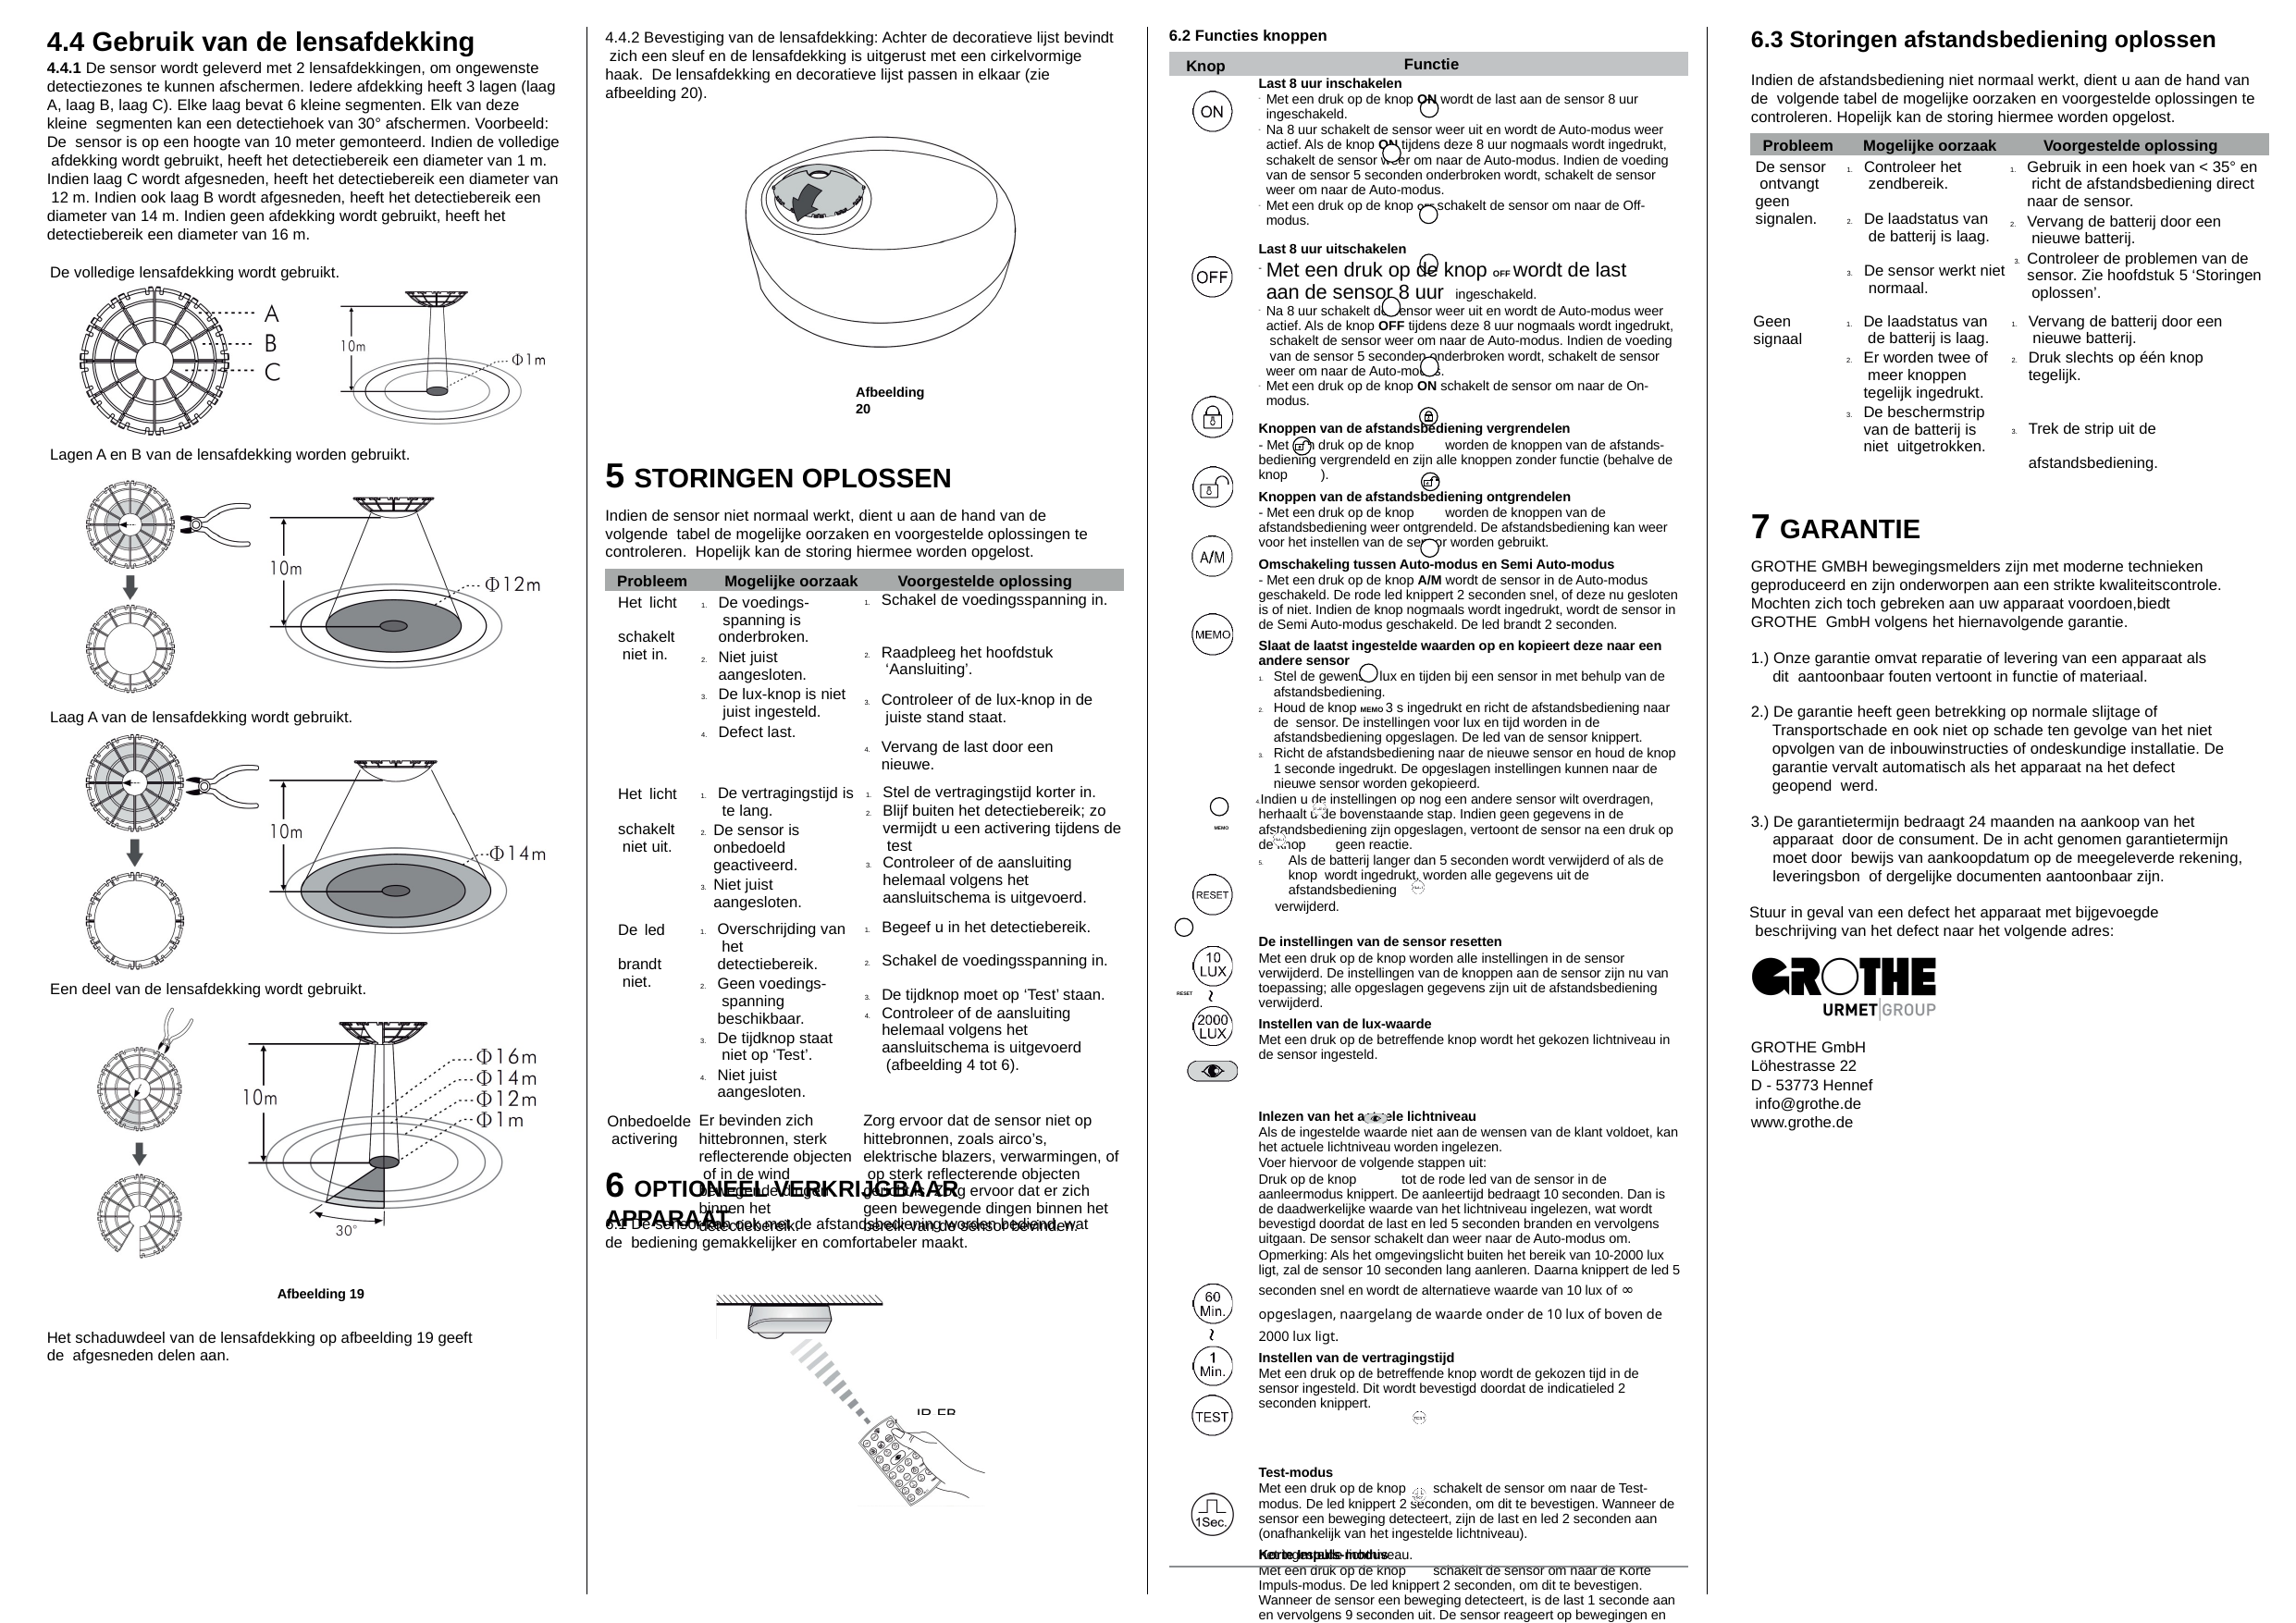

4.4 Gebruik van de lensafdekking
4.4.1 De sensor wordt geleverd met 2 lensafdekkingen, om ongewenste detectiezones te kunnen afschermen. Iedere afdekking heeft 3 lagen (laag A, laag B, laag C). Elke laag bevat 6 kleine segmenten. Elk van deze kleine segmenten kan een detectiehoek van 30° afschermen. Voorbeeld: De sensor is op een hoogte van 10 meter gemonteerd. Indien de volledige afdekking wordt gebruikt, heeft het detectiebereik een diameter van 1 m. Indien laag C wordt afgesneden, heeft het detectiebereik een diameter van 12 m. Indien ook laag B wordt afgesneden, heeft het detectiebereik een diameter van 14 m. Indien geen afdekking wordt gebruikt, heeft het detectiebereik een diameter van 16 m.
6.3 Storingen afstandsbediening oplossen
Indien de afstandsbediening niet normaal werkt, dient u aan de hand van de volgende tabel de mogelijke oorzaken en voorgestelde oplossingen te controleren. Hopelijk kan de storing hiermee worden opgelost.
6.2 Functies knoppen
4.4.2 Bevestiging van de lensafdekking: Achter de decoratieve lijst bevindt zich een sleuf en de lensafdekking is uitgerust met een cirkelvormige haak. De lensafdekking en decoratieve lijst passen in elkaar (zie afbeelding 20).
| Knop | Functie |
| --- | --- |
| | Last 8 uur inschakelen Met een druk op de knop ON wordt de last aan de sensor 8 uur ingeschakeld. Na 8 uur schakelt de sensor weer uit en wordt de Auto-modus weer actief. Als de knop ON tijdens deze 8 uur nogmaals wordt ingedrukt, schakelt de sensor weer om naar de Auto-modus. Indien de voeding van de sensor 5 seconden onderbroken wordt, schakelt de sensor weer om naar de Auto-modus. Met een druk op de knop OFF schakelt de sensor om naar de Off- modus. |
| | Last 8 uur uitschakelen Met een druk op de knop OFF wordt de last aan de sensor 8 uur ingeschakeld. Na 8 uur schakelt de sensor weer uit en wordt de Auto-modus weer actief. Als de knop OFF tijdens deze 8 uur nogmaals wordt ingedrukt, schakelt de sensor weer om naar de Auto-modus. Indien de voeding van de sensor 5 seconden onderbroken wordt, schakelt de sensor weer om naar de Auto-modus. Met een druk op de knop ON schakelt de sensor om naar de On- modus. |
| | Knoppen van de afstandsbediening vergrendelen - Met een druk op de knop worden de knoppen van de afstands- bediening vergrendeld en zijn alle knoppen zonder functie (behalve de knop ). |
| | Knoppen van de afstandsbediening ontgrendelen - Met een druk op de knop worden de knoppen van de afstandsbediening weer ontgrendeld. De afstandsbediening kan weer voor het instellen van de sensor worden gebruikt. |
| | Omschakeling tussen Auto-modus en Semi Auto-modus - Met een druk op de knop A/M wordt de sensor in de Auto-modus geschakeld. De rode led knippert 2 seconden snel, of deze nu gesloten is of niet. Indien de knop nogmaals wordt ingedrukt, wordt de sensor in de Semi Auto-modus geschakeld. De led brandt 2 seconden. |
| MEMO | Slaat de laatst ingestelde waarden op en kopieert deze naar een andere sensor Stel de gewenste lux en tijden bij een sensor in met behulp van de afstandsbediening. Houd de knop MEMO 3 s ingedrukt en richt de afstandsbediening naar de sensor. De instellingen voor lux en tijd worden in de afstandsbediening opgeslagen. De led van de sensor knippert. Richt de afstandsbediening naar de nieuwe sensor en houd de knop 1 seconde ingedrukt. De opgeslagen instellingen kunnen naar de nieuwe sensor worden gekopieerd. Indien u de instellingen op nog een andere sensor wilt overdragen, herhaalt u de bovenstaande stap. Indien geen gegevens in de afstandsbediening zijn opgeslagen, vertoont de sensor na een druk op de knop geen reactie. Als de batterij langer dan 5 seconden wordt verwijderd of als de knop wordt ingedrukt, worden alle gegevens uit de afstandsbediening verwijderd. |
| RESET | De instellingen van de sensor resetten Met een druk op de knop worden alle instellingen in de sensor verwijderd. De instellingen van de knoppen aan de sensor zijn nu van toepassing; alle opgeslagen gegevens zijn uit de afstandsbediening verwijderd. |
| | Instellen van de lux-waarde Met een druk op de betreffende knop wordt het gekozen lichtniveau in de sensor ingesteld. |
| | Inlezen van het actuele lichtniveau Als de ingestelde waarde niet aan de wensen van de klant voldoet, kan het actuele lichtniveau worden ingelezen. Voer hiervoor de volgende stappen uit: Druk op de knop tot de rode led van de sensor in de aanleermodus knippert. De aanleertijd bedraagt 10 seconden. Dan is de daadwerkelijke waarde van het lichtniveau ingelezen, wat wordt bevestigd doordat de last en led 5 seconden branden en vervolgens uitgaan. De sensor schakelt dan weer naar de Auto-modus om. Opmerking: Als het omgevingslicht buiten het bereik van 10-2000 lux ligt, zal de sensor 10 seconden lang aanleren. Daarna knippert de led 5 seconden snel en wordt de alternatieve waarde van 10 lux of ∞ opgeslagen, naargelang de waarde onder de 10 lux of boven de 2000 lux ligt. |
| | Instellen van de vertragingstijd Met een druk op de betreffende knop wordt de gekozen tijd in de sensor ingesteld. Dit wordt bevestigd doordat de indicatieled 2 seconden knippert. |
| | Test-modus Met een druk op de knop schakelt de sensor om naar de Test- modus. De led knippert 2 seconden, om dit te bevestigen. Wanneer de sensor een beweging detecteert, zijn de last en led 2 seconden aan (onafhankelijk van het ingestelde lichtniveau). |
| | Korte Impuls-modus Met een druk op de knop schakelt de sensor om naar de Korte Impuls-modus. De led knippert 2 seconden, om dit te bevestigen. Wanneer de sensor een beweging detecteert, is de last 1 seconde aan en vervolgens 9 seconden uit. De sensor reageert op bewegingen en |
| Probleem | Mogelijke oorzaak | Voorgestelde oplossing |
| --- | --- | --- |
| De sensor ontvangt geen signalen. | Controleer het zendbereik. De laadstatus van de batterij is laag. De sensor werkt niet normaal. | Gebruik in een hoek van < 35° en richt de afstandsbediening direct naar de sensor. Vervang de batterij door een nieuwe batterij. Controleer de problemen van de sensor. Zie hoofdstuk 5 ‘Storingen oplossen’. |
| Geen signaal | De laadstatus van de batterij is laag. Er worden twee of meer knoppen tegelijk ingedrukt. De beschermstrip van de batterij is niet uitgetrokken. | Vervang de batterij door een nieuwe batterij. Druk slechts op één knop tegelijk. Trek de strip uit de afstandsbediening. |
| De volledige lensafdekking wordt gebruikt. |
| --- |
| Lagen A en B van de lensafdekking worden gebruikt. |
| Laag A van de lensafdekking wordt gebruikt. |
| Een deel van de lensafdekking wordt gebruikt. |
Afbeelding 20
5 STORINGEN OPLOSSEN
Indien de sensor niet normaal werkt, dient u aan de hand van de volgende tabel de mogelijke oorzaken en voorgestelde oplossingen te controleren. Hopelijk kan de storing hiermee worden opgelost.
7 GARANTIE
GROTHE GMBH bewegingsmelders zijn met moderne technieken geproduceerd en zijn onderworpen aan een strikte kwaliteitscontrole. Mochten zich toch gebreken aan uw apparaat voordoen,biedt GROTHE GmbH volgens het hiernavolgende garantie.
1.) Onze garantie omvat reparatie of levering van een apparaat als dit aantoonbaar fouten vertoont in functie of materiaal.
2.) De garantie heeft geen betrekking op normale slijtage of Transportschade en ook niet op schade ten gevolge van het niet opvolgen van de inbouwinstructies of ondeskundige installatie. De garantie vervalt automatisch als het apparaat na het defect geopend werd.
3.) De garantietermijn bedraagt 24 maanden na aankoop van het apparaat door de consument. De in acht genomen garantietermijn moet door bewijs van aankoopdatum op de meegeleverde rekening, leveringsbon of dergelijke documenten aantoonbaar zijn.
Stuur in geval van een defect het apparaat met bijgevoegde beschrijving van het defect naar het volgende adres:
| Probleem | Mogelijke oorzaak | Voorgestelde oplossing |
| --- | --- | --- |
| Het licht schakelt niet in. | De voedings- spanning is onderbroken. Niet juist aangesloten. De lux-knop is niet juist ingesteld. Defect last. | Schakel de voedingsspanning in. Raadpleeg het hoofdstuk ‘Aansluiting’. Controleer of de lux-knop in de juiste stand staat. Vervang de last door een nieuwe. |
| Het licht schakelt niet uit. | De vertragingstijd is te lang. De sensor is onbedoeld geactiveerd. Niet juist aangesloten. | Stel de vertragingstijd korter in. Blijf buiten het detectiebereik; zo vermijdt u een activering tijdens de test Controleer of de aansluiting helemaal volgens het aansluitschema is uitgevoerd. |
| De led brandt niet. | Overschrijding van het detectiebereik. Geen voedings- spanning beschikbaar. De tijdknop staat niet op ‘Test’. Niet juist aangesloten. | Begeef u in het detectiebereik. Schakel de voedingsspanning in. De tijdknop moet op ‘Test’ staan. Controleer of de aansluiting helemaal volgens het aansluitschema is uitgevoerd (afbeelding 4 tot 6). |
| Onbedoelde activering | Er bevinden zich hittebronnen, sterk reflecterende objecten of in de wind bewegende dingen binnen het detectiebereik. | Zorg ervoor dat de sensor niet op hittebronnen, zoals airco’s, elektrische blazers, verwarmingen, of op sterk reflecterende objecten gericht is. Zorg ervoor dat er zich geen bewegende dingen binnen het bereik van de sensor bevinden. |
GROTHE GmbH
Löhestrasse 22
D - 53773 Hennef info@grothe.de www.grothe.de
6 OPTIONEEL VERKRIJGBAAR APPARAAT
6.1 De sensor kan ook met de afstandsbediening worden bediend, wat de bediening gemakkelijker en comfortabeler maakt.
Afbeelding 19
Het schaduwdeel van de lensafdekking op afbeelding 19 geeft de afgesneden delen aan.
IR-FB
het ingestelde lichtniveau.